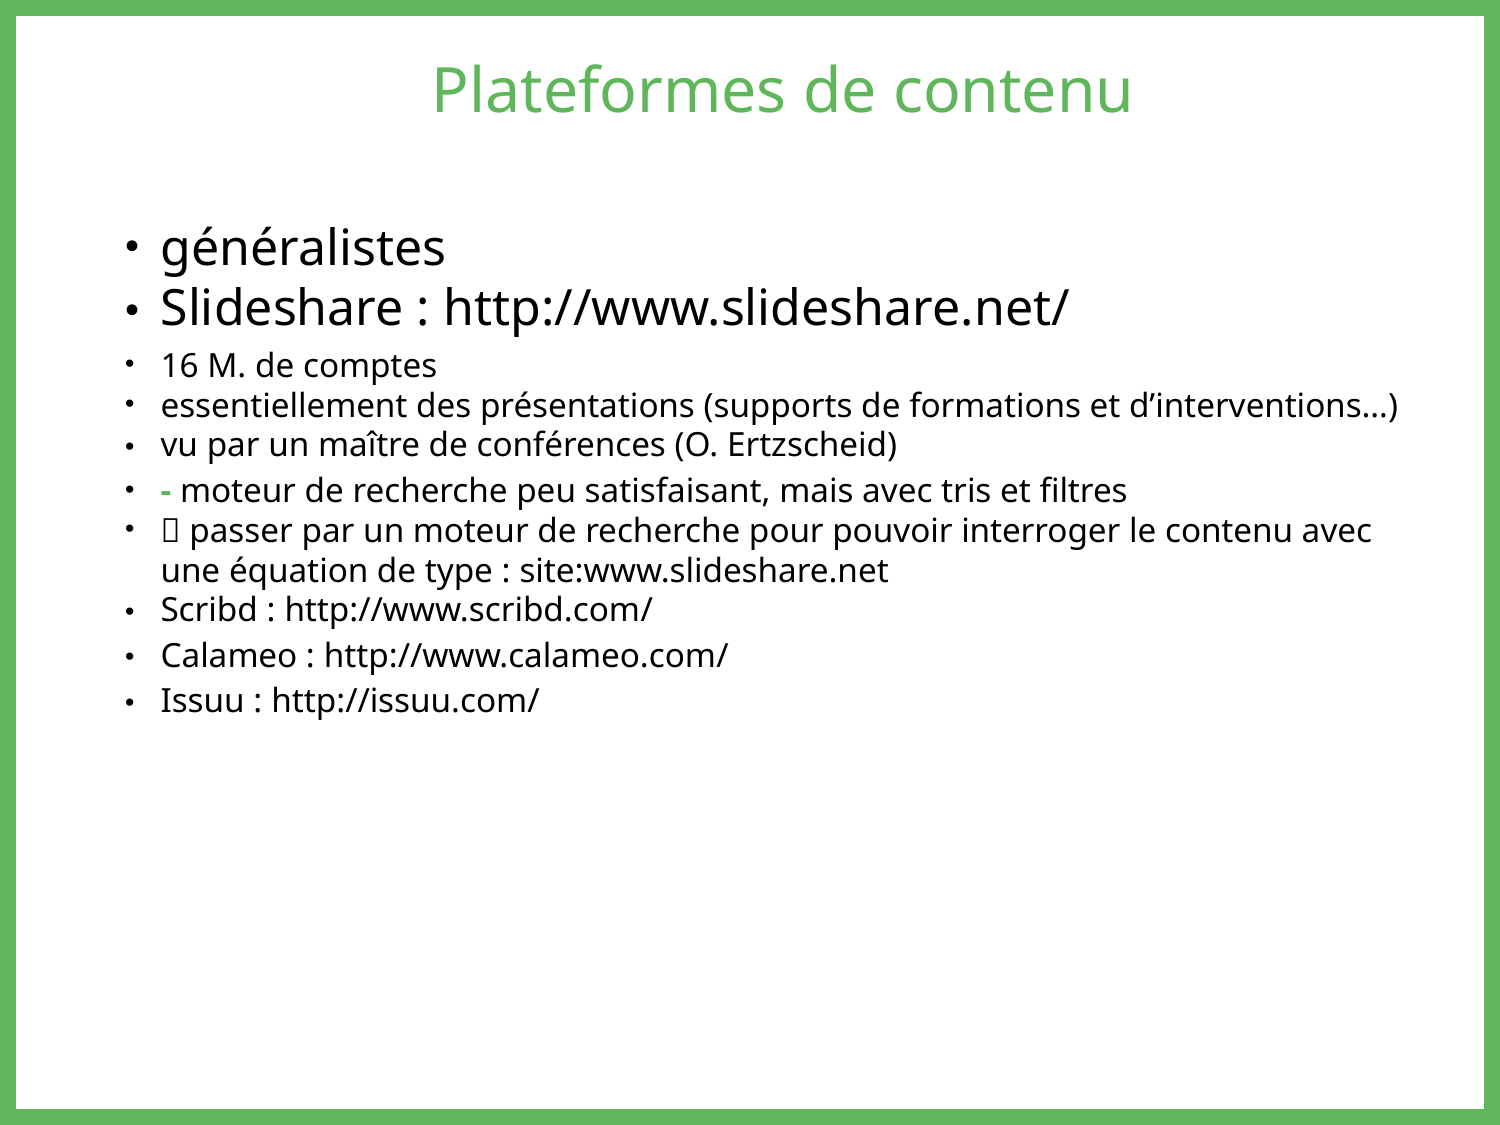

Plateformes de contenu
généralistes
Slideshare : http://www.slideshare.net/
16 M. de comptes
essentiellement des présentations (supports de formations et d’interventions…)
vu par un maître de conférences (O. Ertzscheid)
- moteur de recherche peu satisfaisant, mais avec tris et filtres
 passer par un moteur de recherche pour pouvoir interroger le contenu avec une équation de type : site:www.slideshare.net
Scribd : http://www.scribd.com/
Calameo : http://www.calameo.com/
Issuu : http://issuu.com/